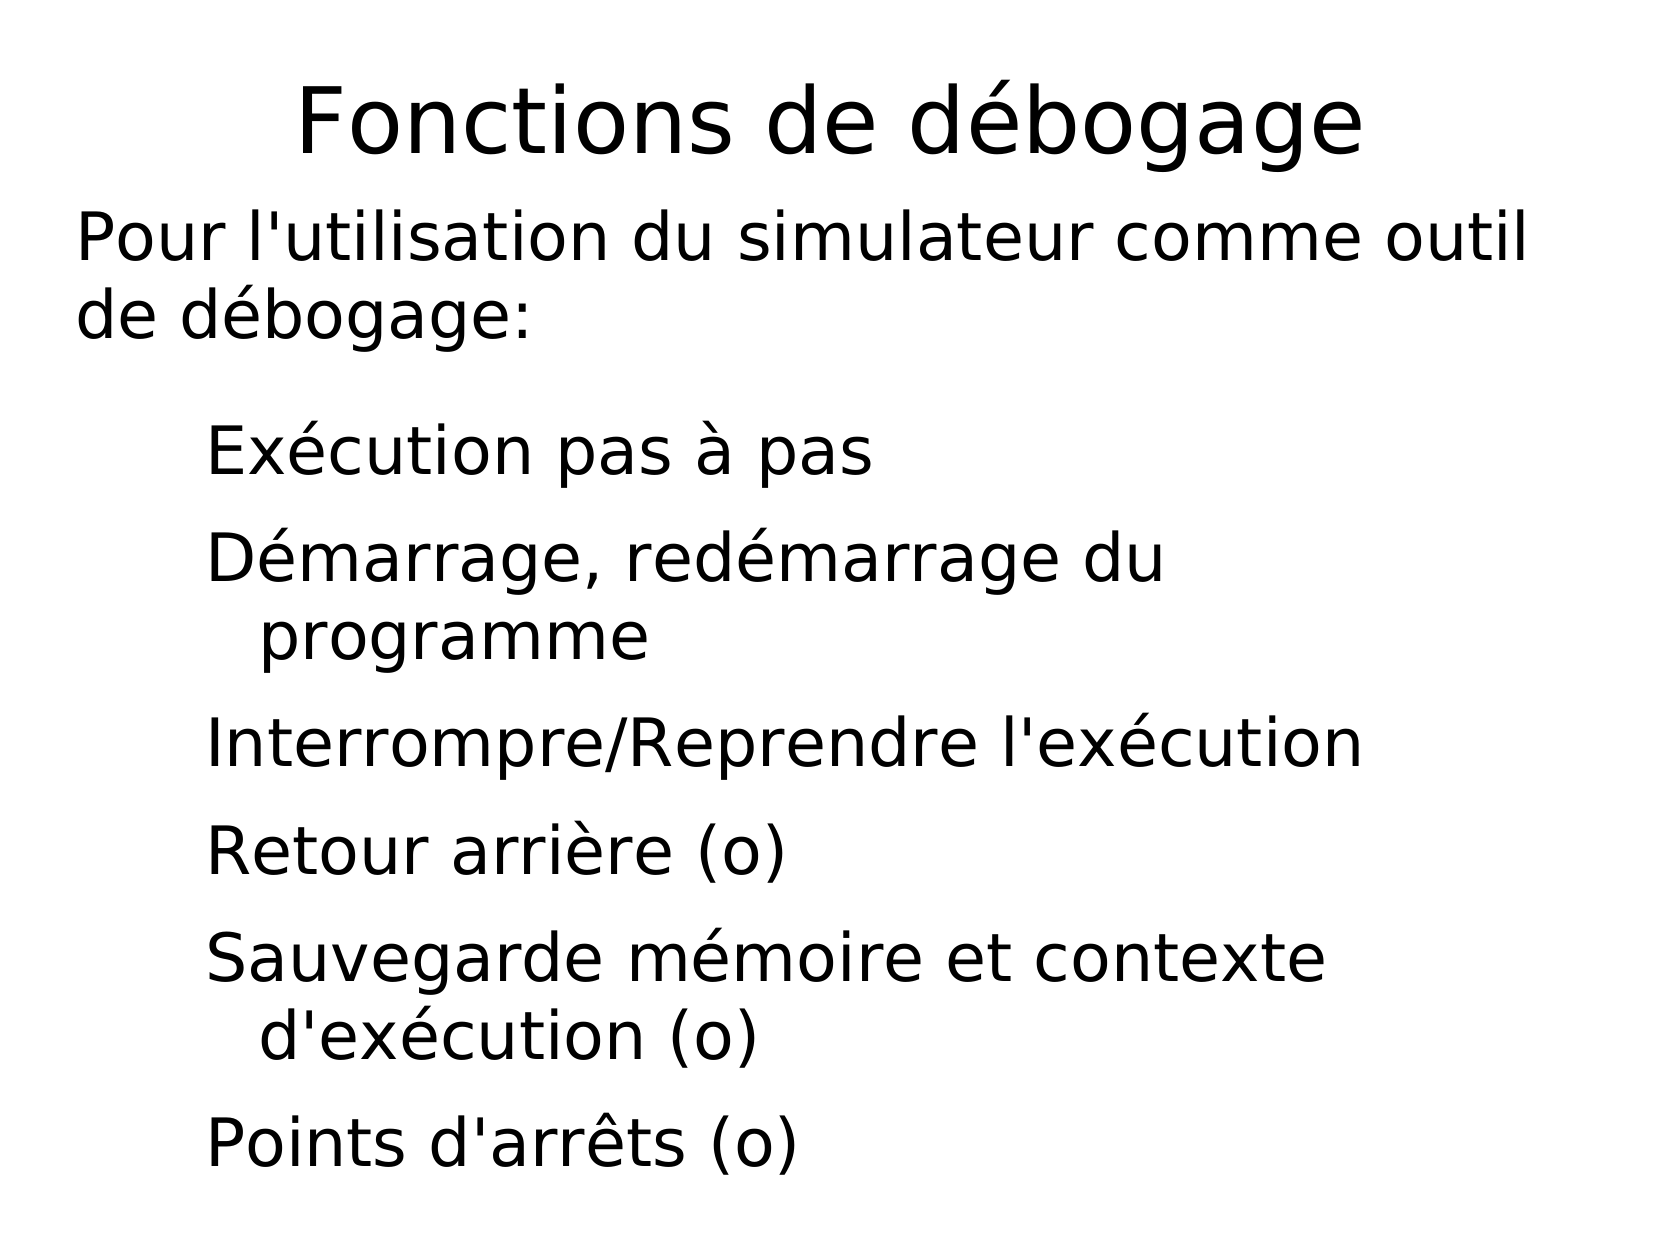

# Fonctions de débogage
Pour l'utilisation du simulateur comme outil de débogage:
Exécution pas à pas
Démarrage, redémarrage du programme
Interrompre/Reprendre l'exécution
Retour arrière (o)
Sauvegarde mémoire et contexte d'exécution (o)
Points d'arrêts (o)